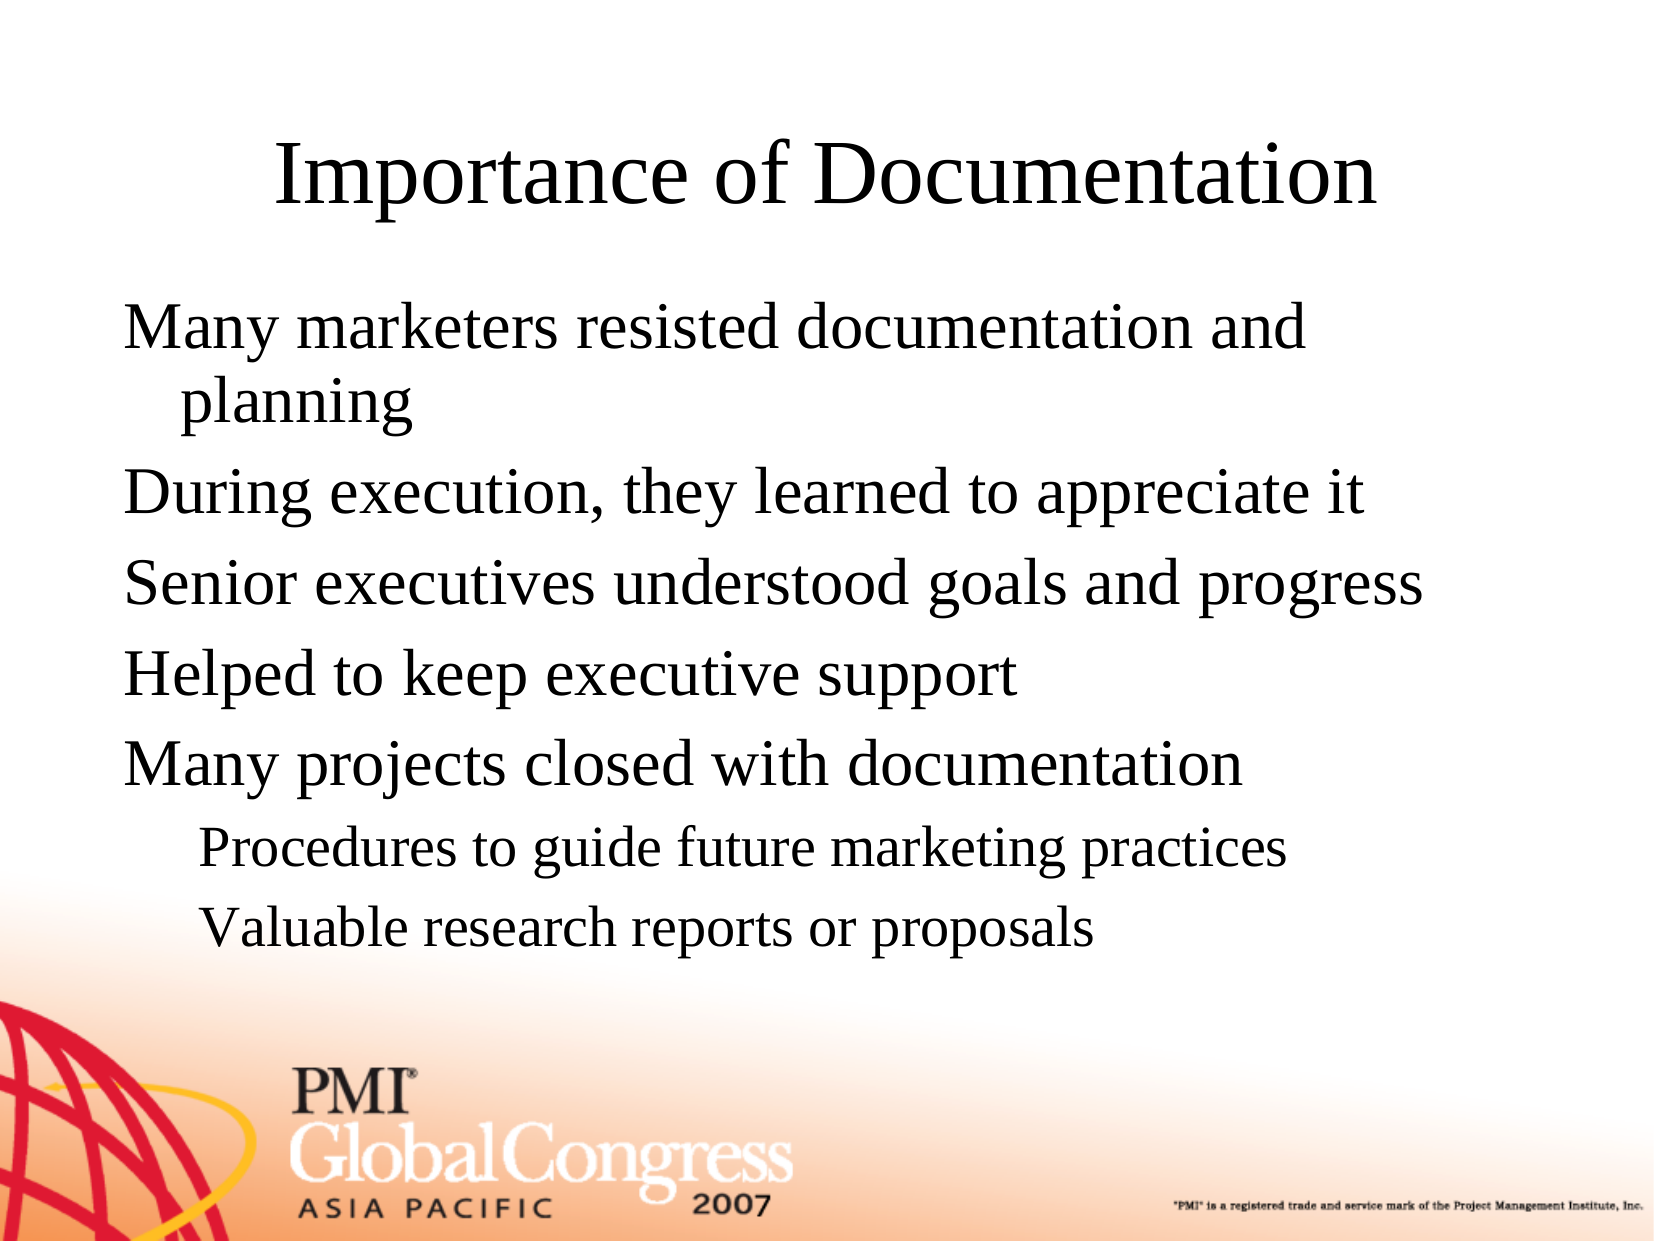

# Importance of Documentation
Many marketers resisted documentation and planning
During execution, they learned to appreciate it
Senior executives understood goals and progress
Helped to keep executive support
Many projects closed with documentation
Procedures to guide future marketing practices
Valuable research reports or proposals